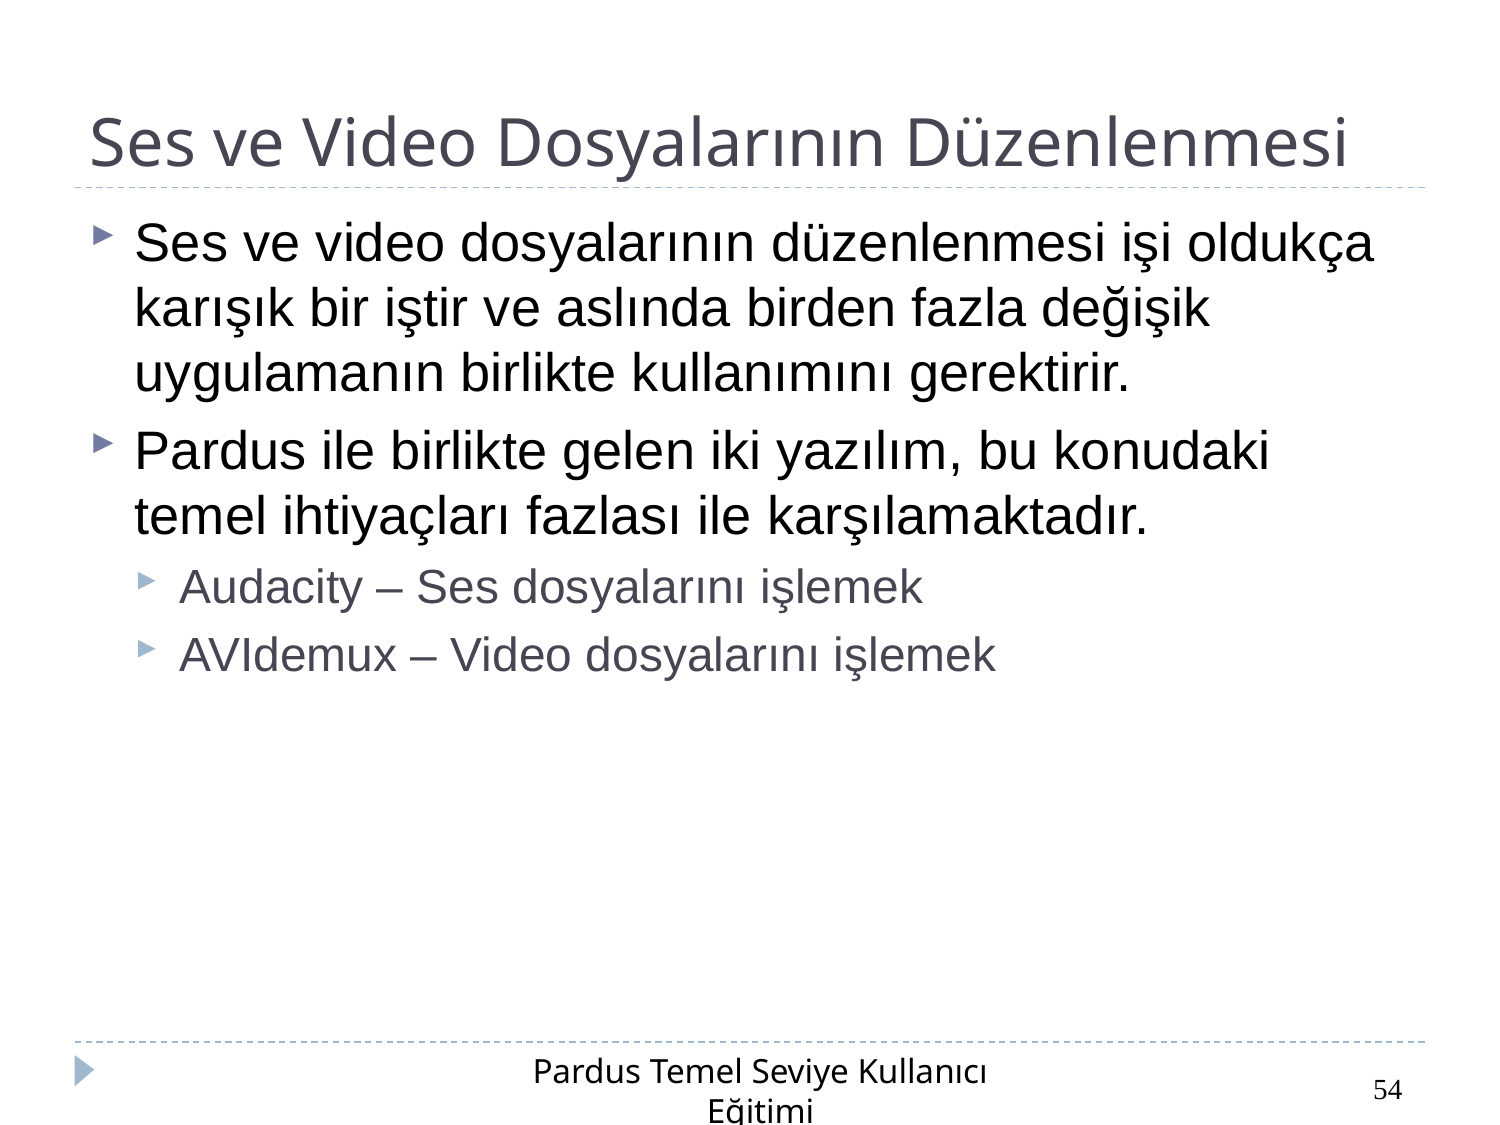

# Ses ve Video Dosyalarının Düzenlenmesi
Ses ve video dosyalarının düzenlenmesi işi oldukça karışık bir iştir ve aslında birden fazla değişik uygulamanın birlikte kullanımını gerektirir.
Pardus ile birlikte gelen iki yazılım, bu konudaki temel ihtiyaçları fazlası ile karşılamaktadır.
Audacity – Ses dosyalarını işlemek
AVIdemux – Video dosyalarını işlemek